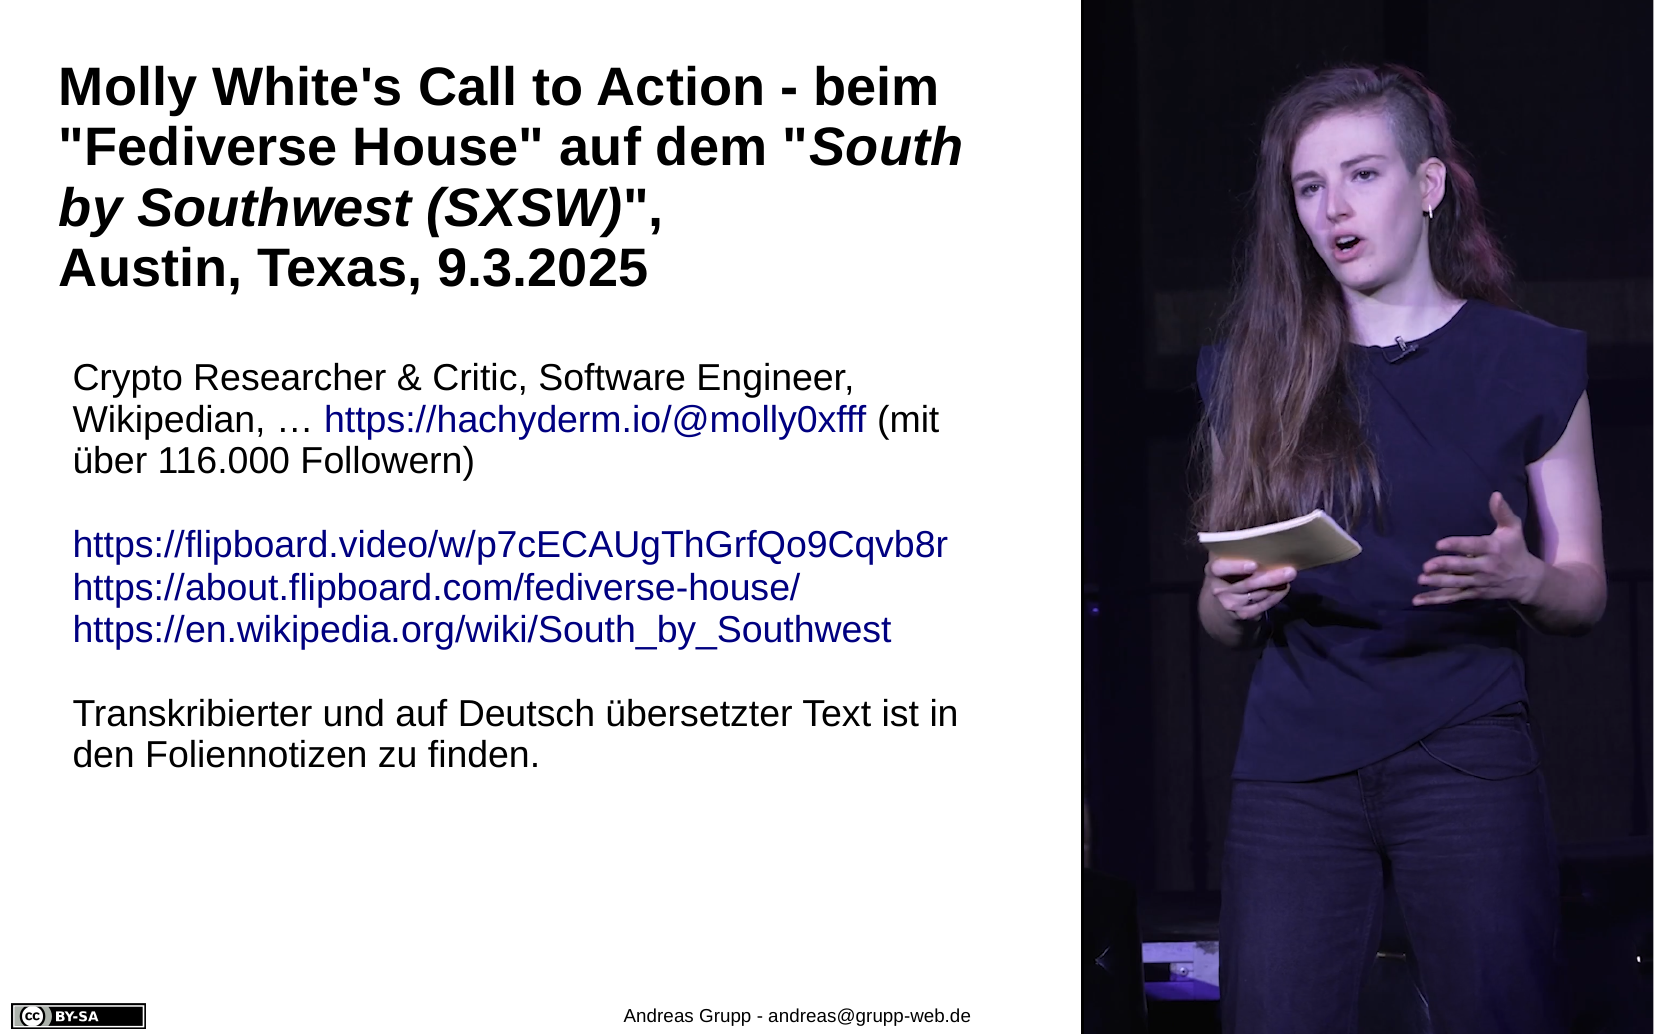

# Molly White's Call to Action - beim "Fediverse House" auf dem "South by Southwest (SXSW)", Austin, Texas, 9.3.2025
Crypto Researcher & Critic, Software Engineer, Wikipedian, … https://hachyderm.io/@molly0xfff (mit über 116.000 Followern)
https://flipboard.video/w/p7cECAUgThGrfQo9Cqvb8r
https://about.flipboard.com/fediverse-house/
https://en.wikipedia.org/wiki/South_by_Southwest
Transkribierter und auf Deutsch übersetzter Text ist in den Foliennotizen zu finden.
Andreas Grupp - andreas@grupp-web.de
21